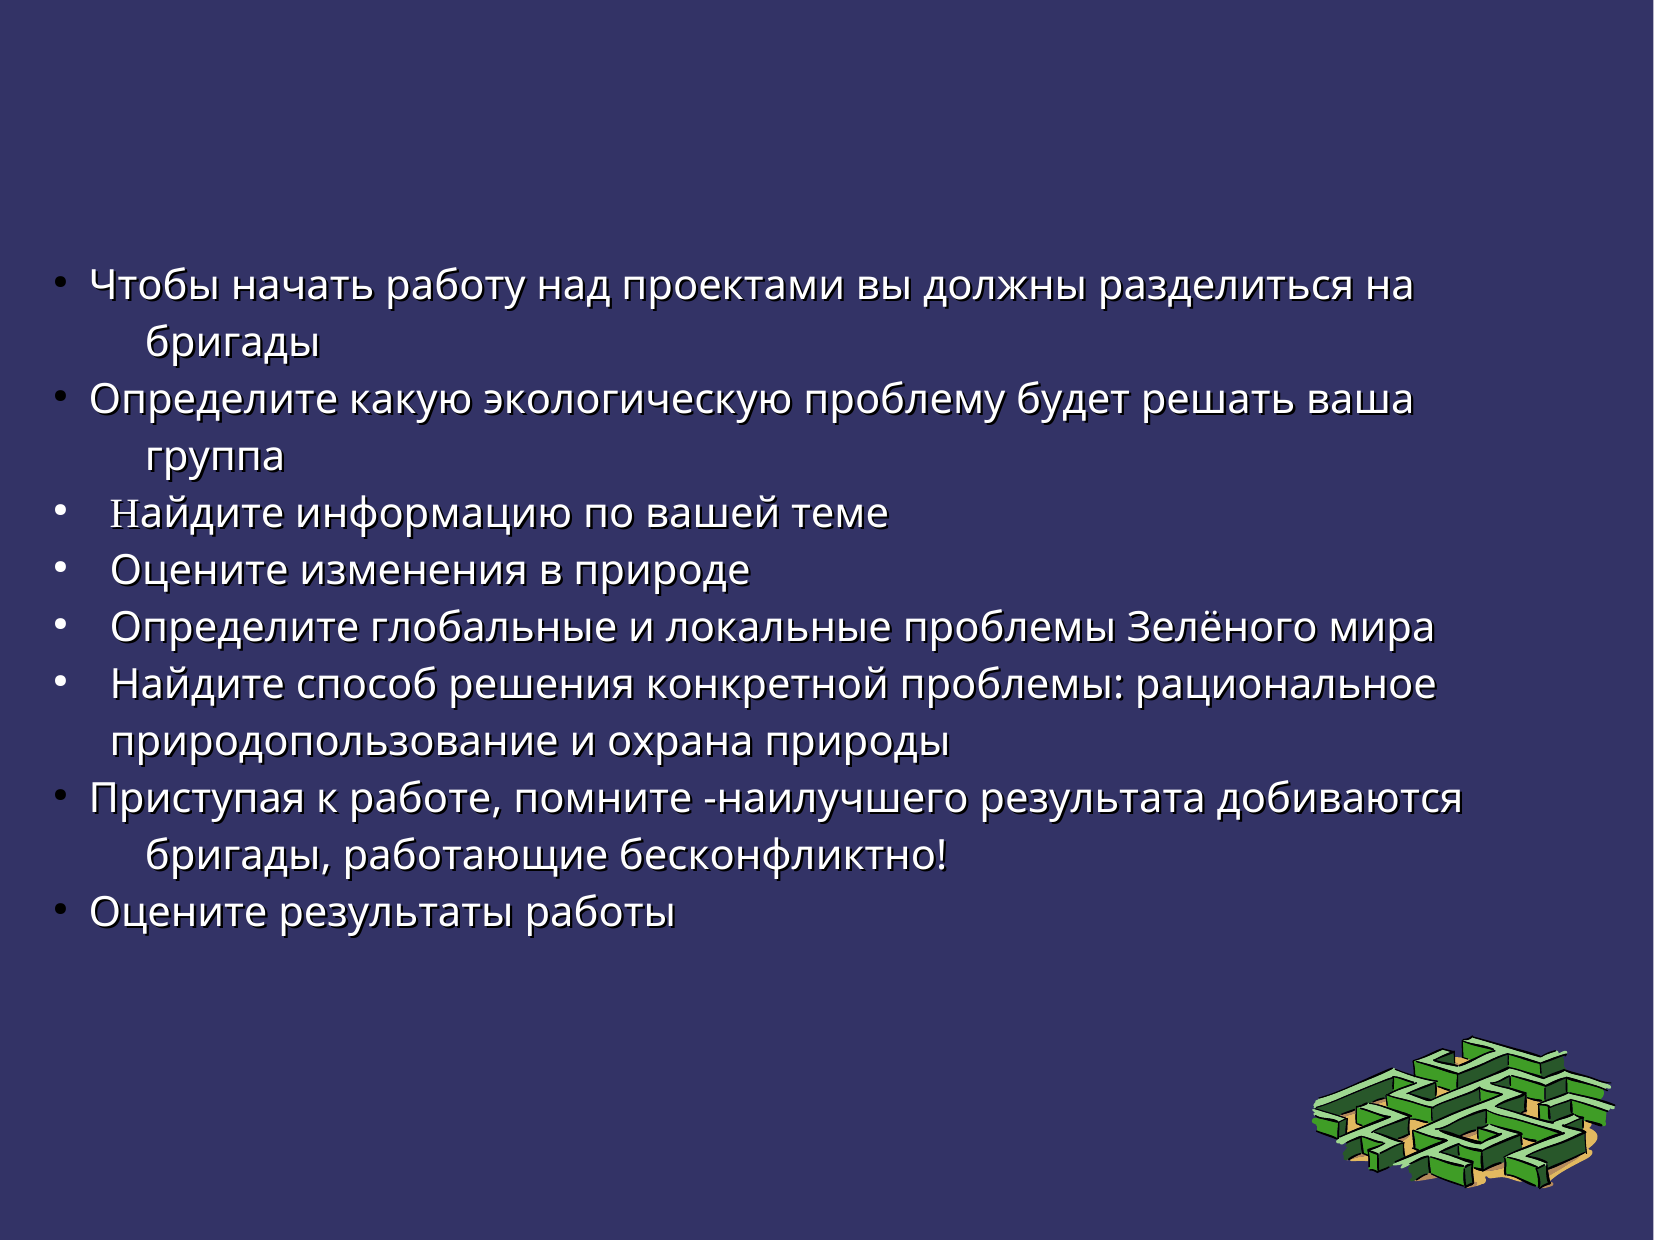

# Чтобы начать работу над проектами вы должны разделиться на бригады
Определите какую экологическую проблему будет решать ваша группа
Найдите информацию по вашей теме
Оцените изменения в природе
Определите глобальные и локальные проблемы Зелёного мира
Найдите способ решения конкретной проблемы: рациональное природопользование и охрана природы
Приступая к работе, помните -наилучшего результата добиваются бригады, работающие бесконфликтно!
Оцените результаты работы